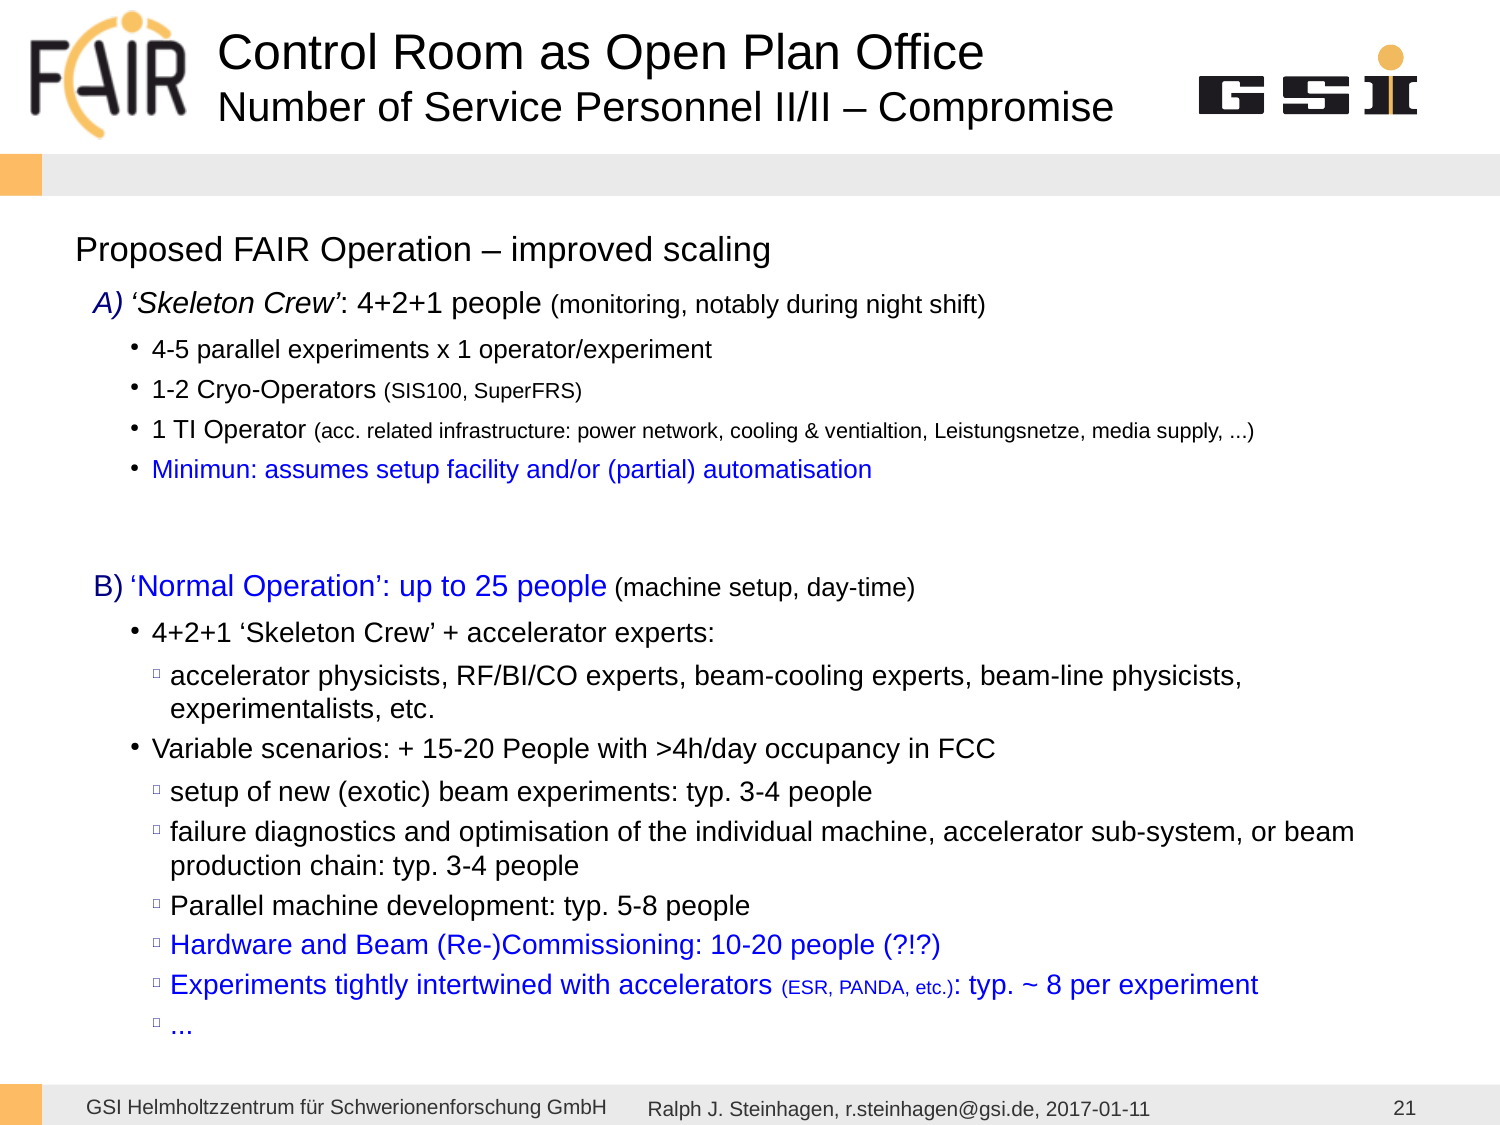

# Control Room as Open Plan Office Number of Service Personnel II/II – Compromise
Proposed FAIR Operation – improved scaling
‘Skeleton Crew’: 4+2+1 people (monitoring, notably during night shift)
4-5 parallel experiments x 1 operator/experiment
1-2 Cryo-Operators (SIS100, SuperFRS)
1 TI Operator (acc. related infrastructure: power network, cooling & ventialtion, Leistungsnetze, media supply, ...)
Minimun: assumes setup facility and/or (partial) automatisation
‘Normal Operation’: up to 25 people (machine setup, day-time)
4+2+1 ‘Skeleton Crew’ + accelerator experts:
accelerator physicists, RF/BI/CO experts, beam-cooling experts, beam-line physicists, experimentalists, etc.
Variable scenarios: + 15-20 People with >4h/day occupancy in FCC
setup of new (exotic) beam experiments: typ. 3-4 people
failure diagnostics and optimisation of the individual machine, accelerator sub-system, or beam production chain: typ. 3-4 people
Parallel machine development: typ. 5-8 people
Hardware and Beam (Re-)Commissioning: 10-20 people (?!?)
Experiments tightly intertwined with accelerators (ESR, PANDA, etc.): typ. ~ 8 per experiment
...